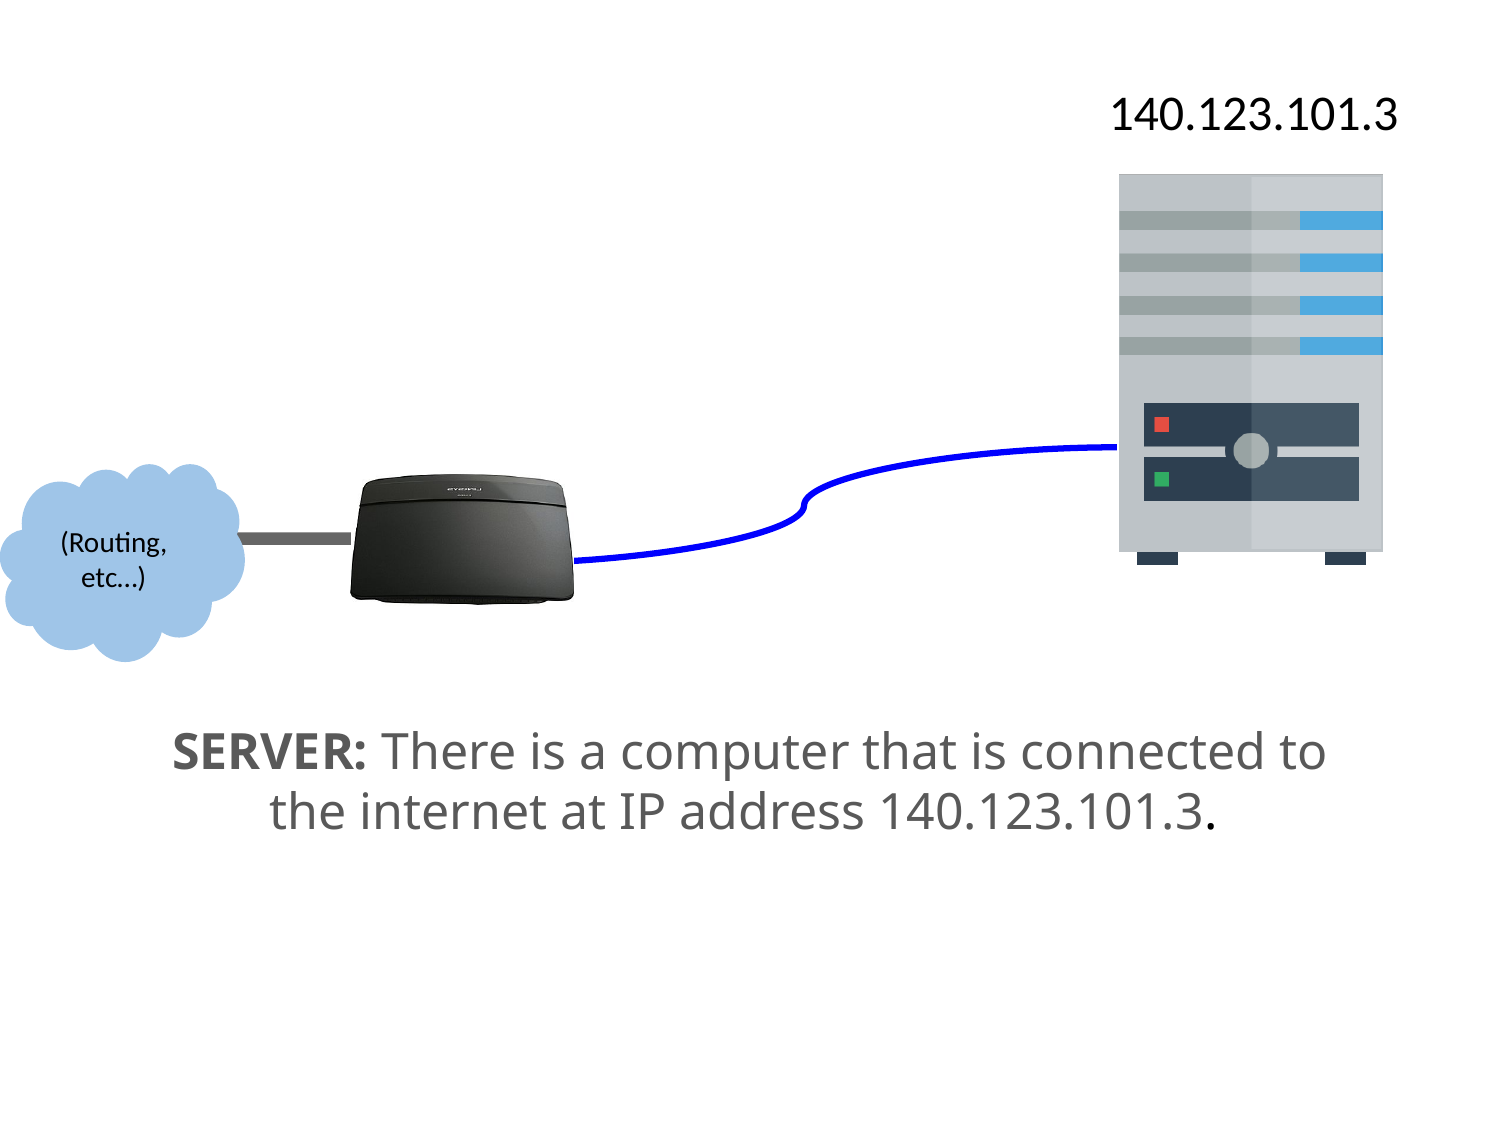

140.123.101.3
(Routing, etc…)
# SERVER: There is a computer that is connected to the internet at IP address 140.123.101.3.